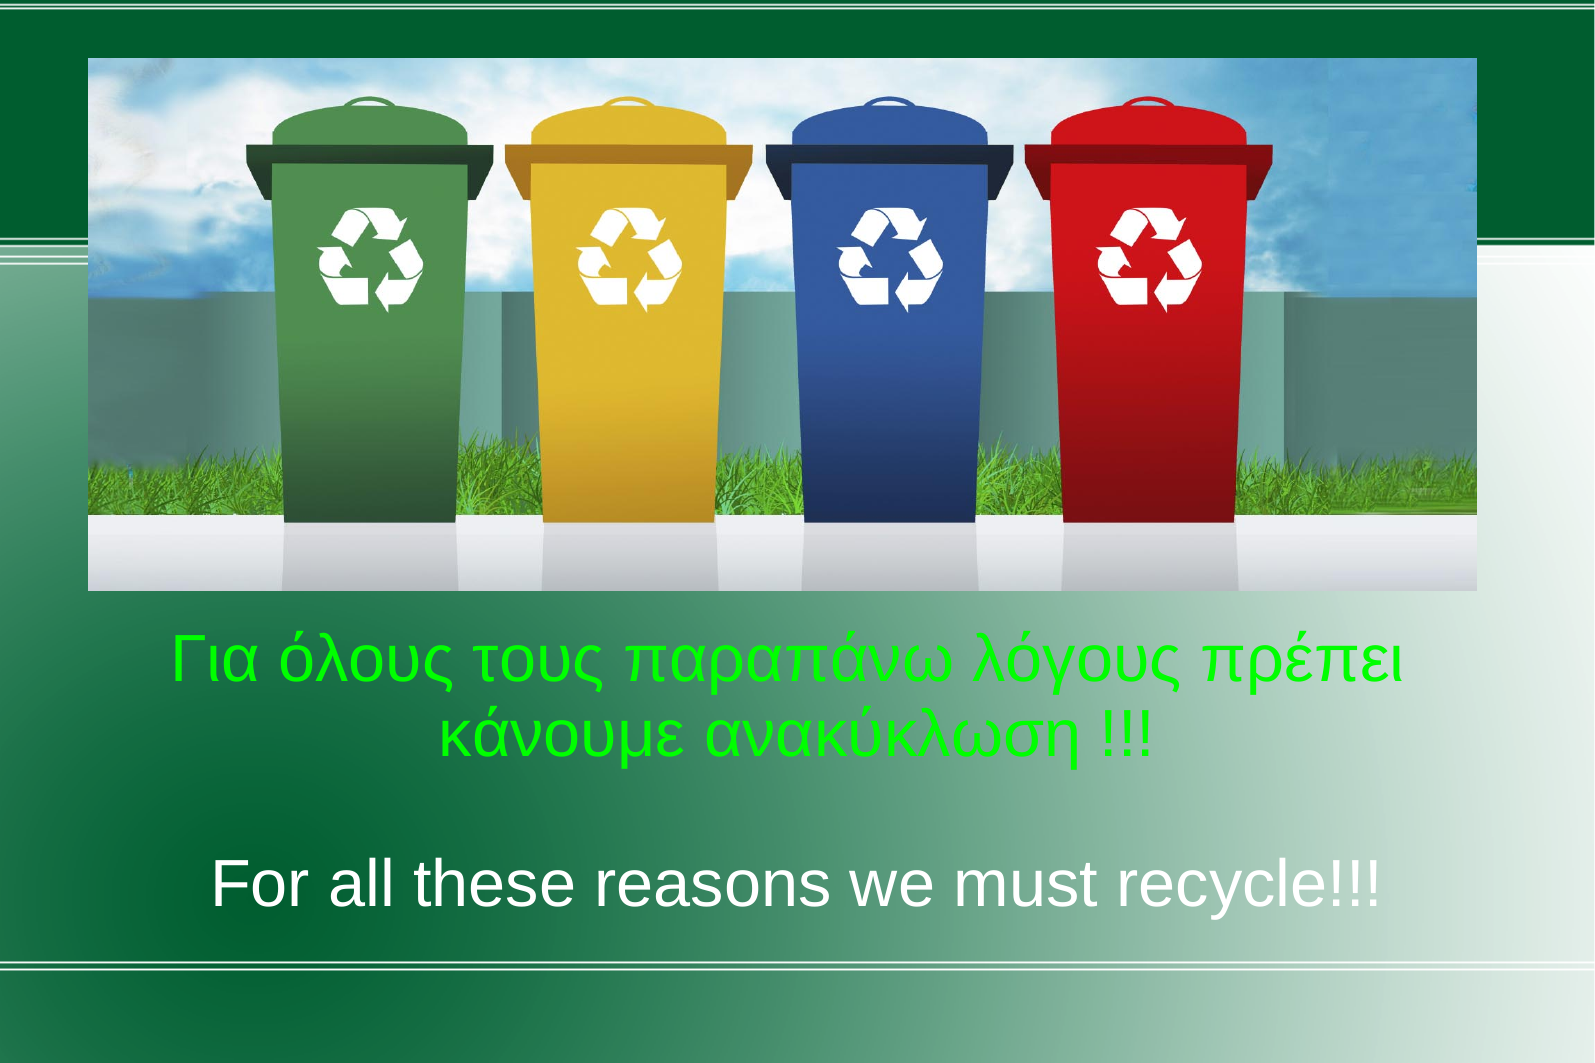

# Για όλους τους παραπάνω λόγους πρέπει κάνουμε ανακύκλωση !!!
For all these reasons we must recycle!!!